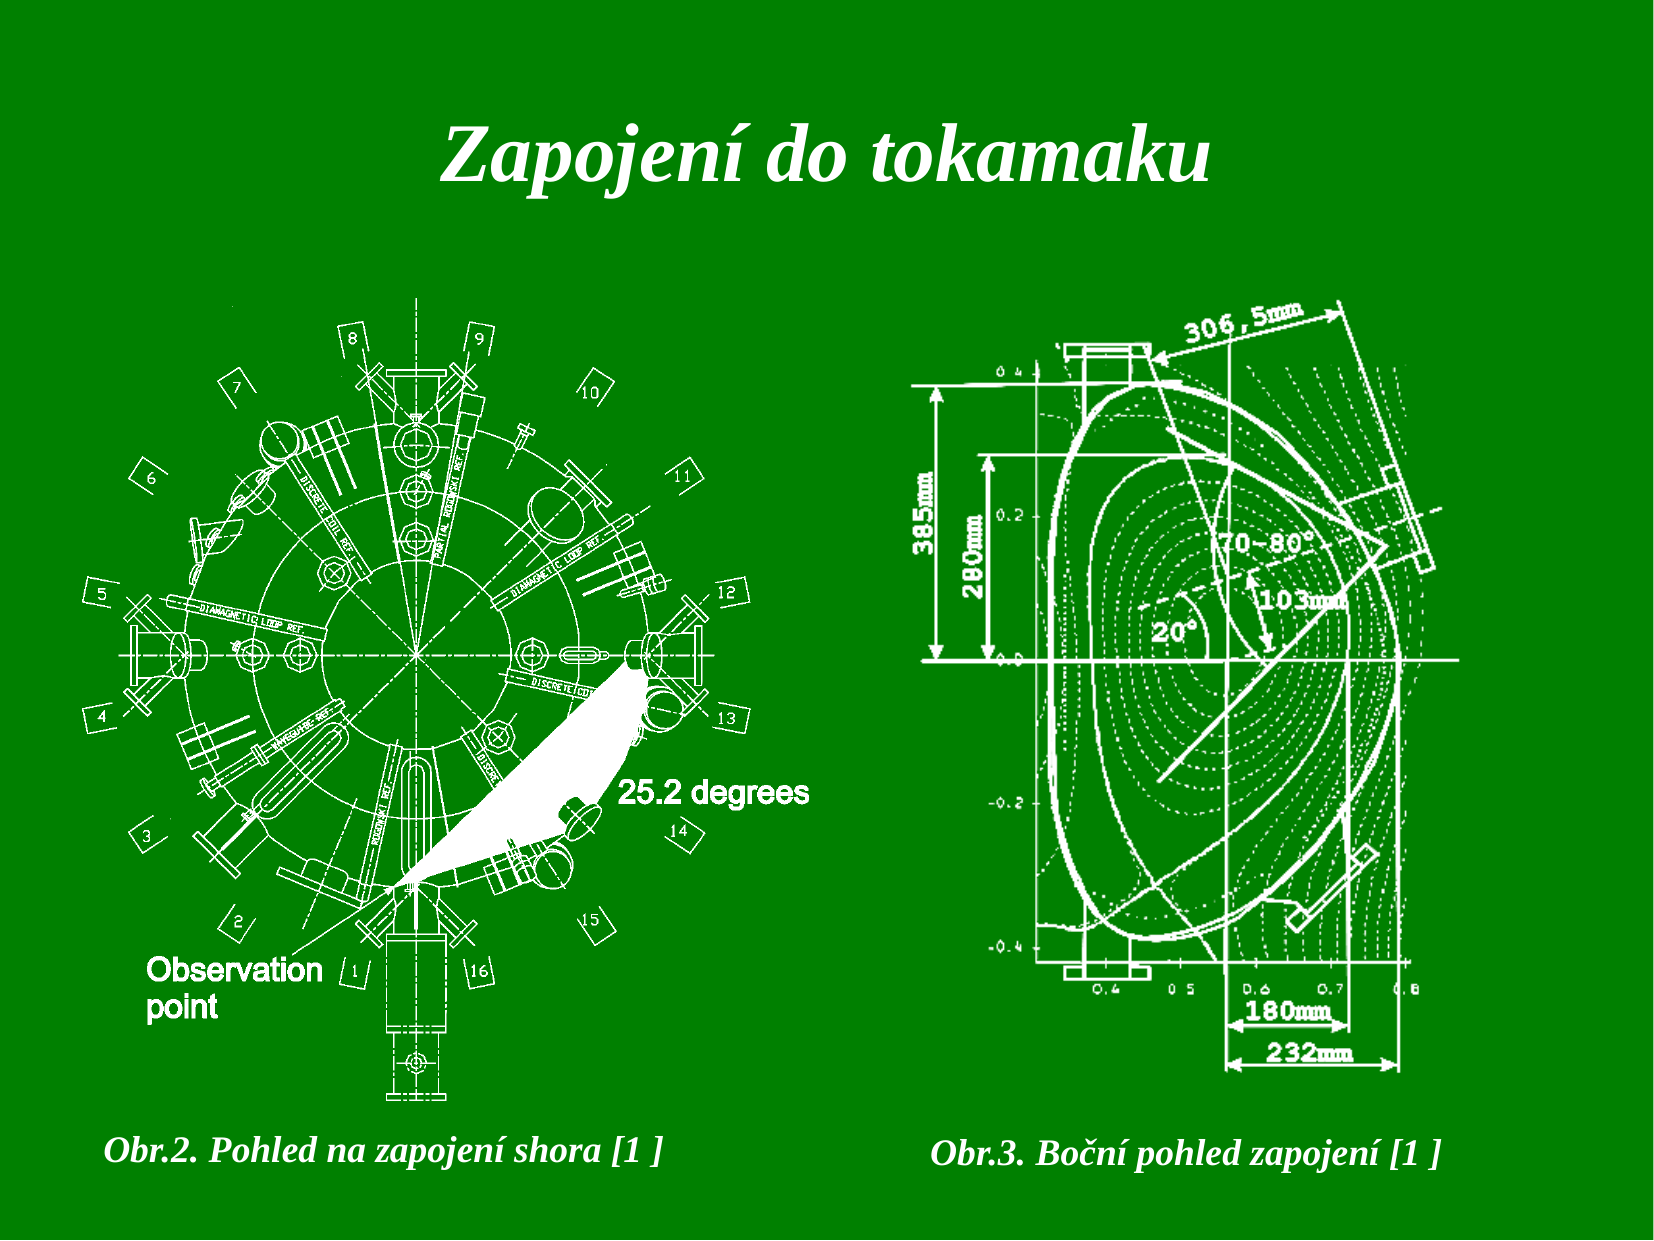

# Zapojení do tokamaku
Obr.2. Pohled na zapojení shora [1 ]
Obr.3. Boční pohled zapojení [1 ]